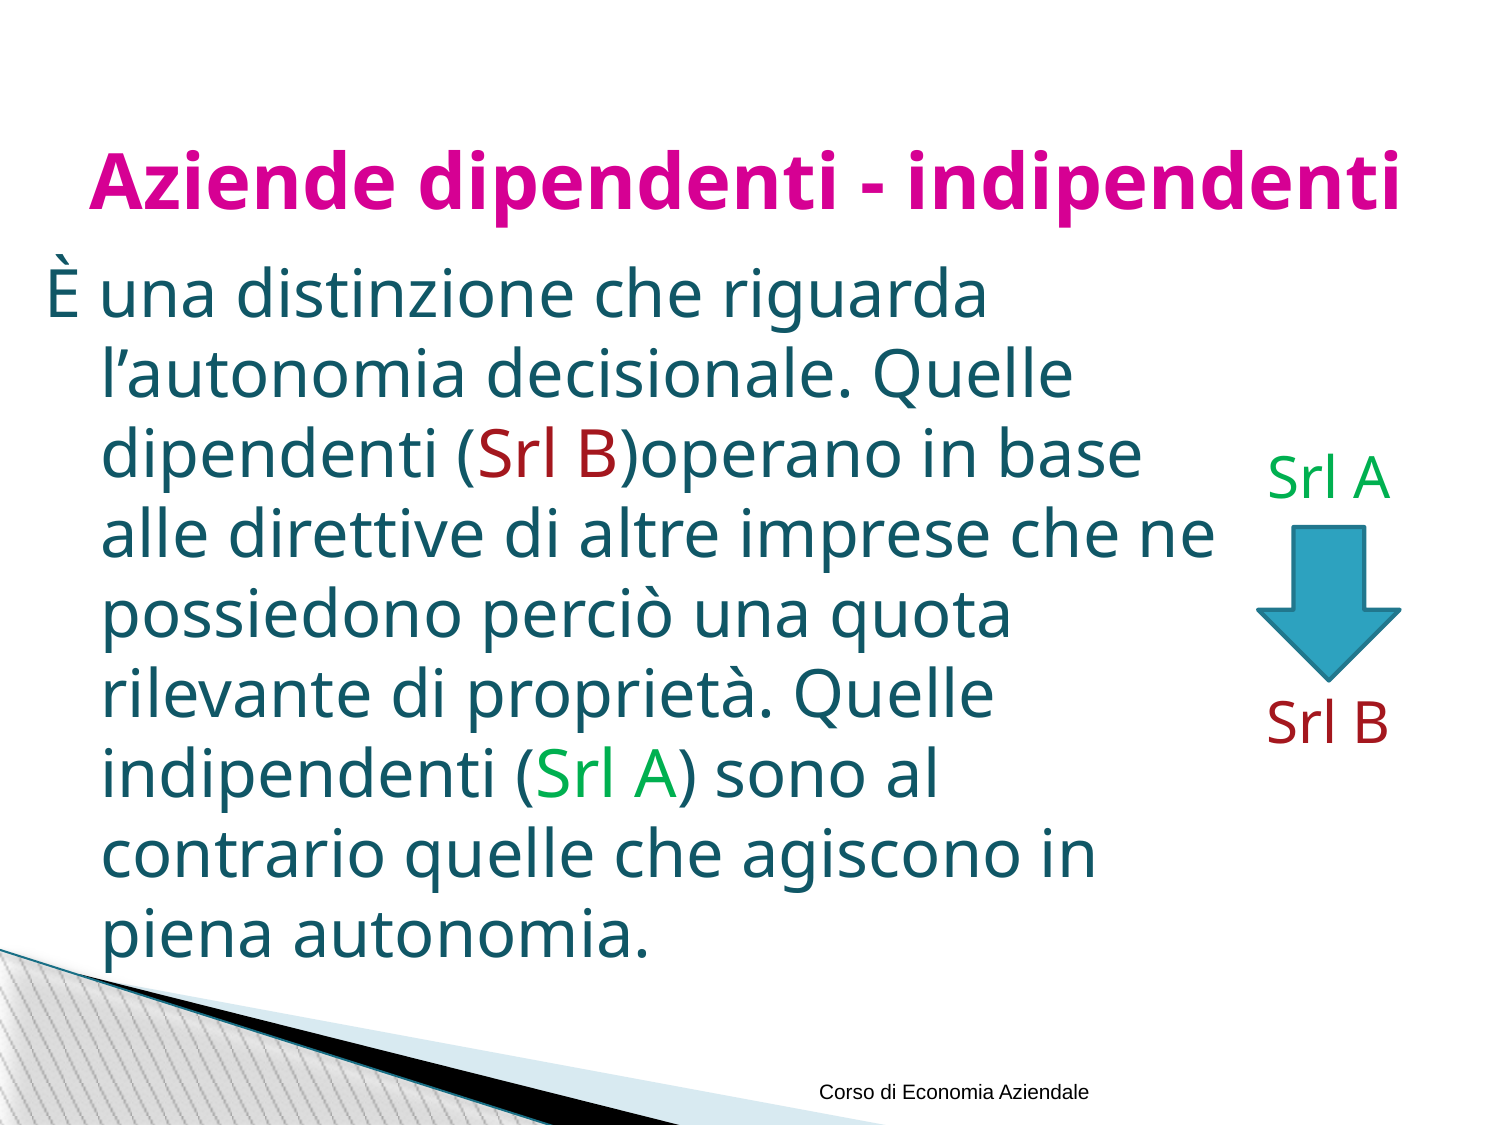

# Aziende dipendenti - indipendenti
È una distinzione che riguarda l’autonomia decisionale. Quelle dipendenti (Srl B)operano in base alle direttive di altre imprese che ne possiedono perciò una quota rilevante di proprietà. Quelle indipendenti (Srl A) sono al contrario quelle che agiscono in piena autonomia.
Srl A
Srl B
Corso di Economia Aziendale